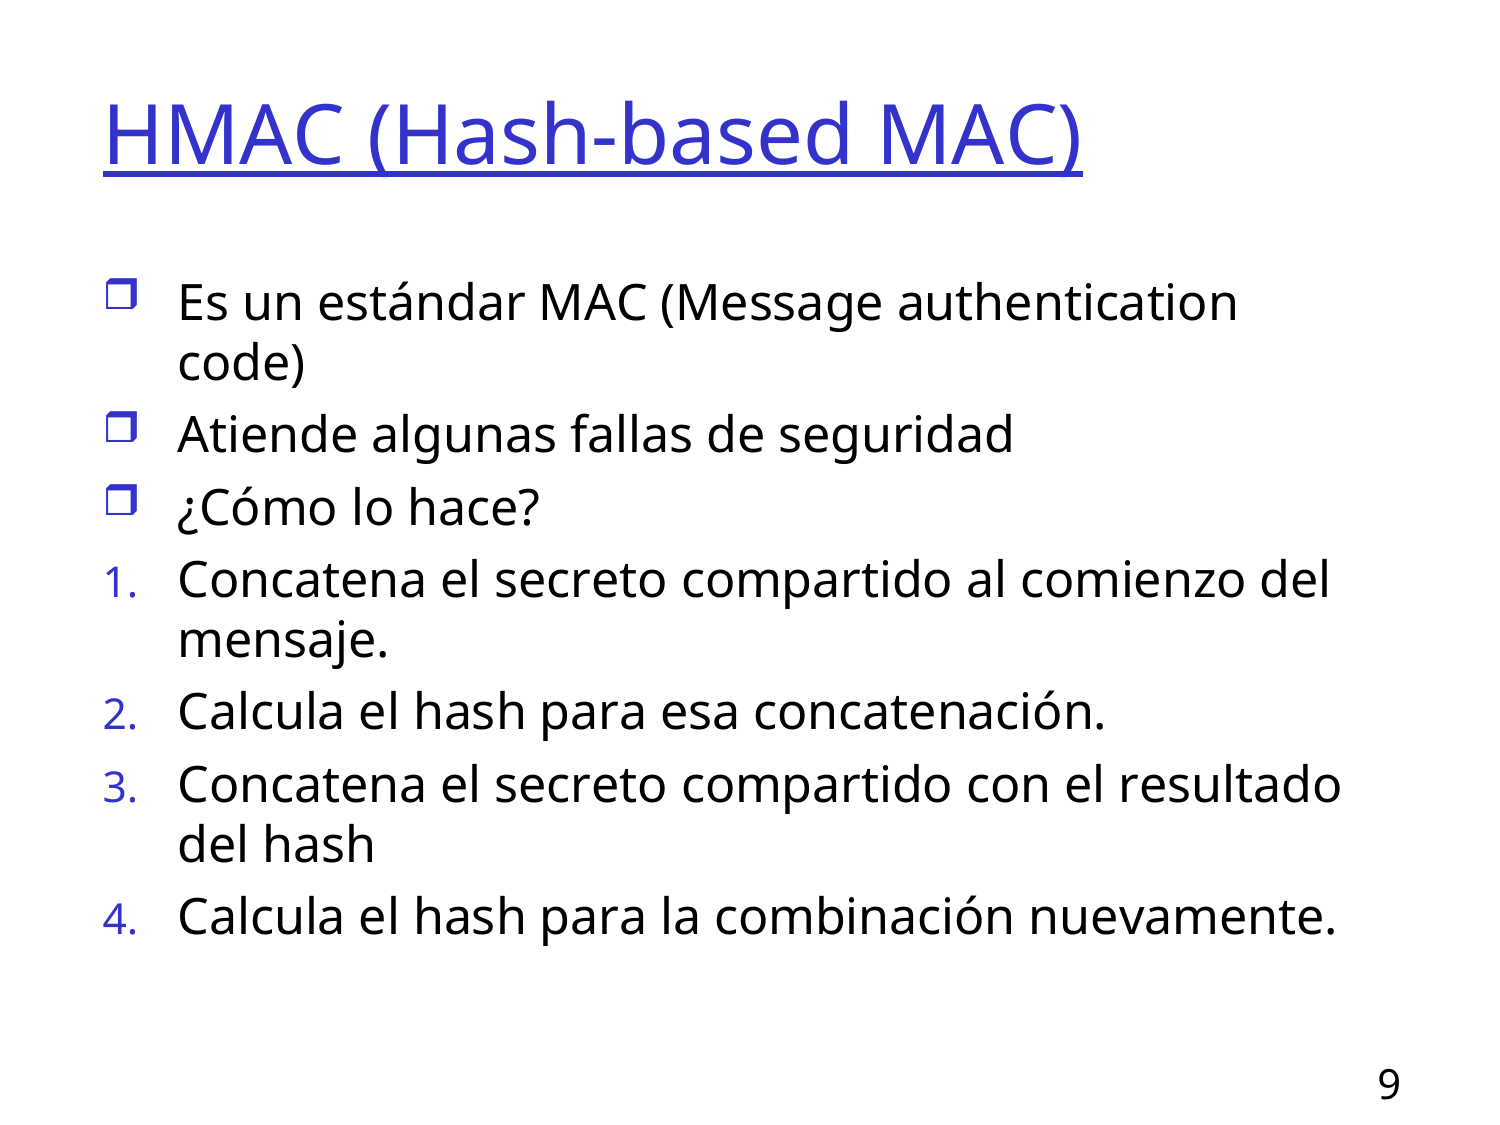

# HMAC (Hash-based MAC)
Es un estándar MAC (Message authentication code)
Atiende algunas fallas de seguridad
¿Cómo lo hace?
Concatena el secreto compartido al comienzo del mensaje.
Calcula el hash para esa concatenación.
Concatena el secreto compartido con el resultado del hash
Calcula el hash para la combinación nuevamente.
9